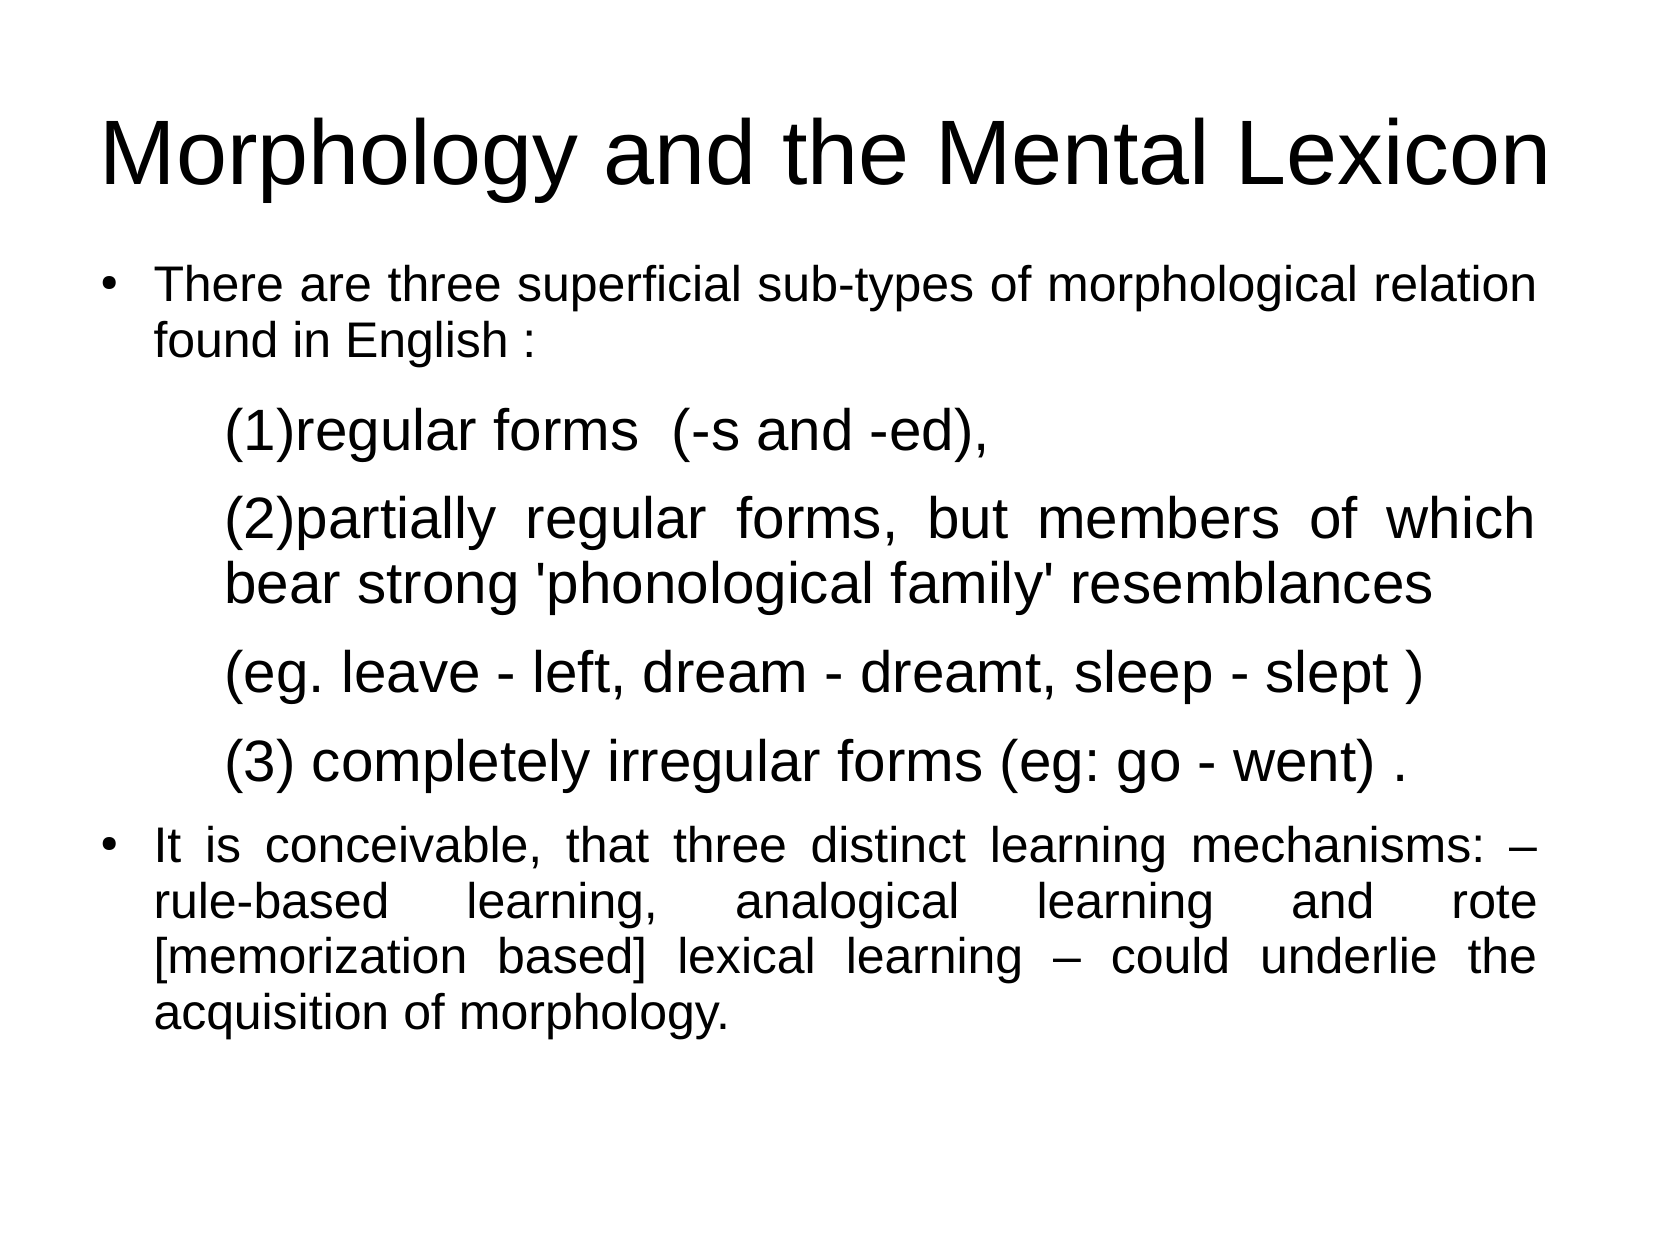

# Morphology and the Mental Lexicon
There are three superficial sub-types of morphological relation found in English :
(1)regular forms (-s and -ed),
(2)partially regular forms, but members of which bear strong 'phonological family' resemblances
(eg. leave - left, dream - dreamt, sleep - slept )
(3) completely irregular forms (eg: go - went) .
It is conceivable, that three distinct learning mechanisms: – rule-based learning, analogical learning and rote [memorization based] lexical learning – could underlie the acquisition of morphology.